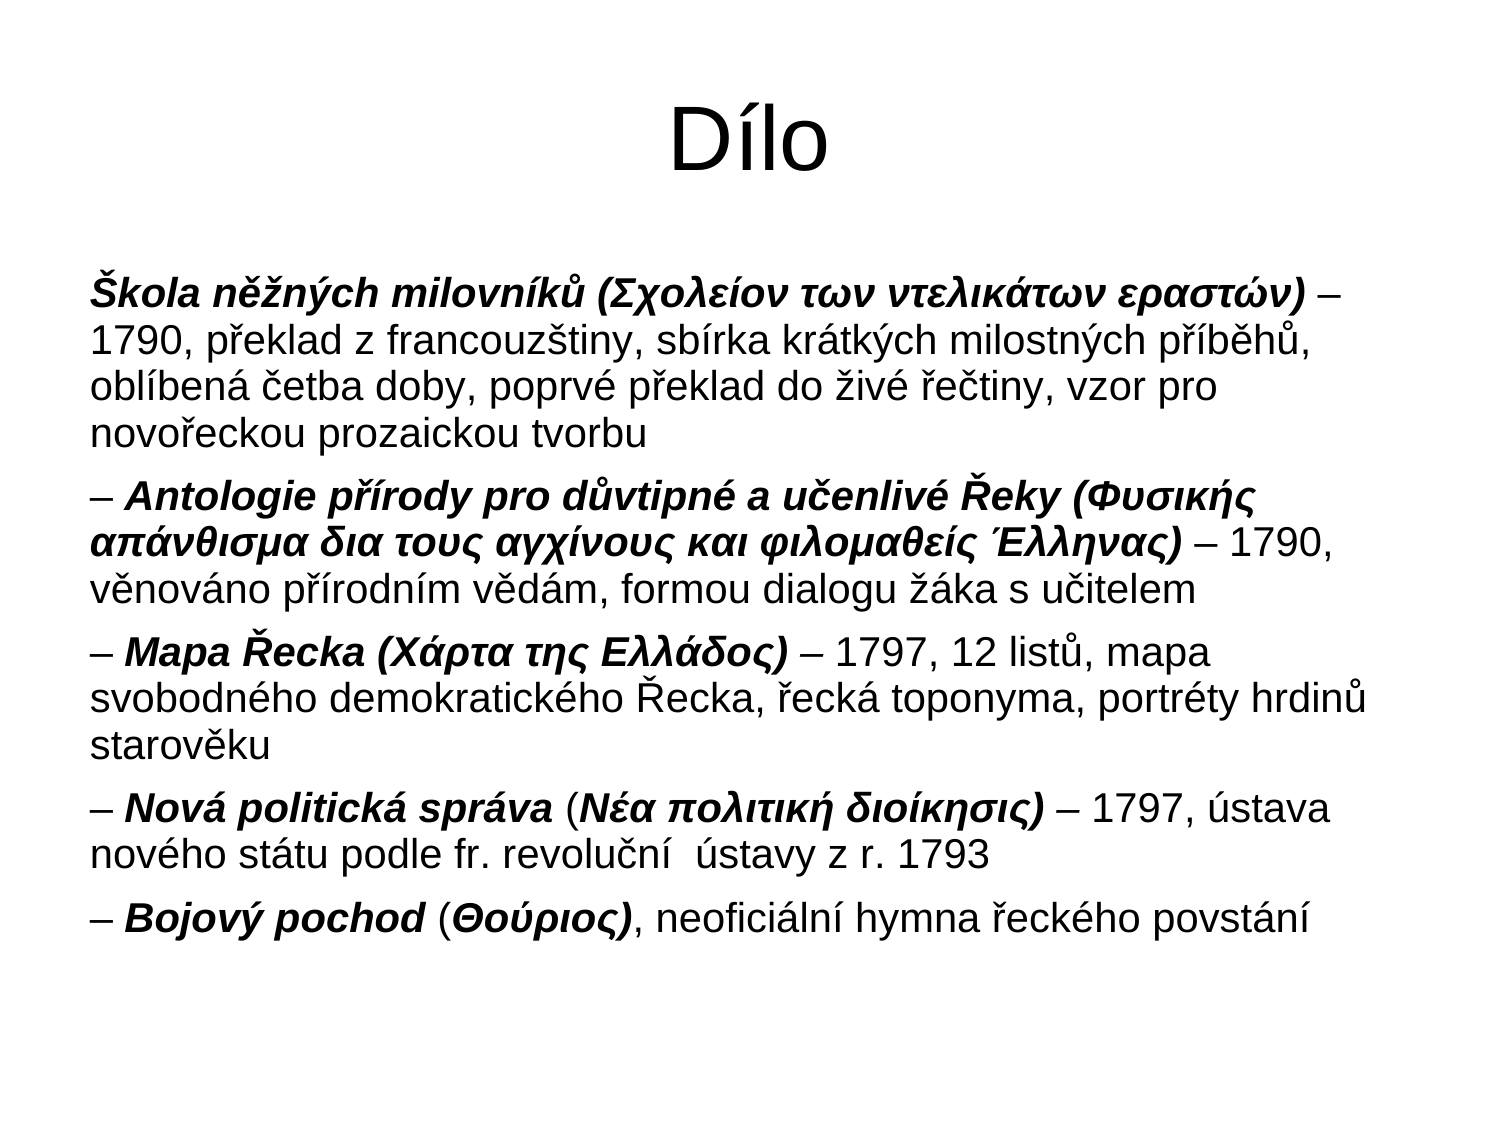

# Dílo
Škola něžných milovníků (Σχολείον των ντελικάτων εραστών) – 1790, překlad z francouzštiny, sbírka krátkých milostných příběhů, oblíbená četba doby, poprvé překlad do živé řečtiny, vzor pro novořeckou prozaickou tvorbu
– Antologie přírody pro důvtipné a učenlivé Řeky (Φυσικής απάνθισμα δια τους αγχίνους και φιλομαθείς Έλληνας) – 1790, věnováno přírodním vědám, formou dialogu žáka s učitelem
– Mapa Řecka (Χάρτα της Ελλάδος) – 1797, 12 listů, mapa svobodného demokratického Řecka, řecká toponyma, portréty hrdinů starověku
– Nová politická správa (Νέα πολιτική διοίκησις) – 1797, ústava nového státu podle fr. revoluční ústavy z r. 1793
– Bojový pochod (Θούριος), neoficiální hymna řeckého povstání